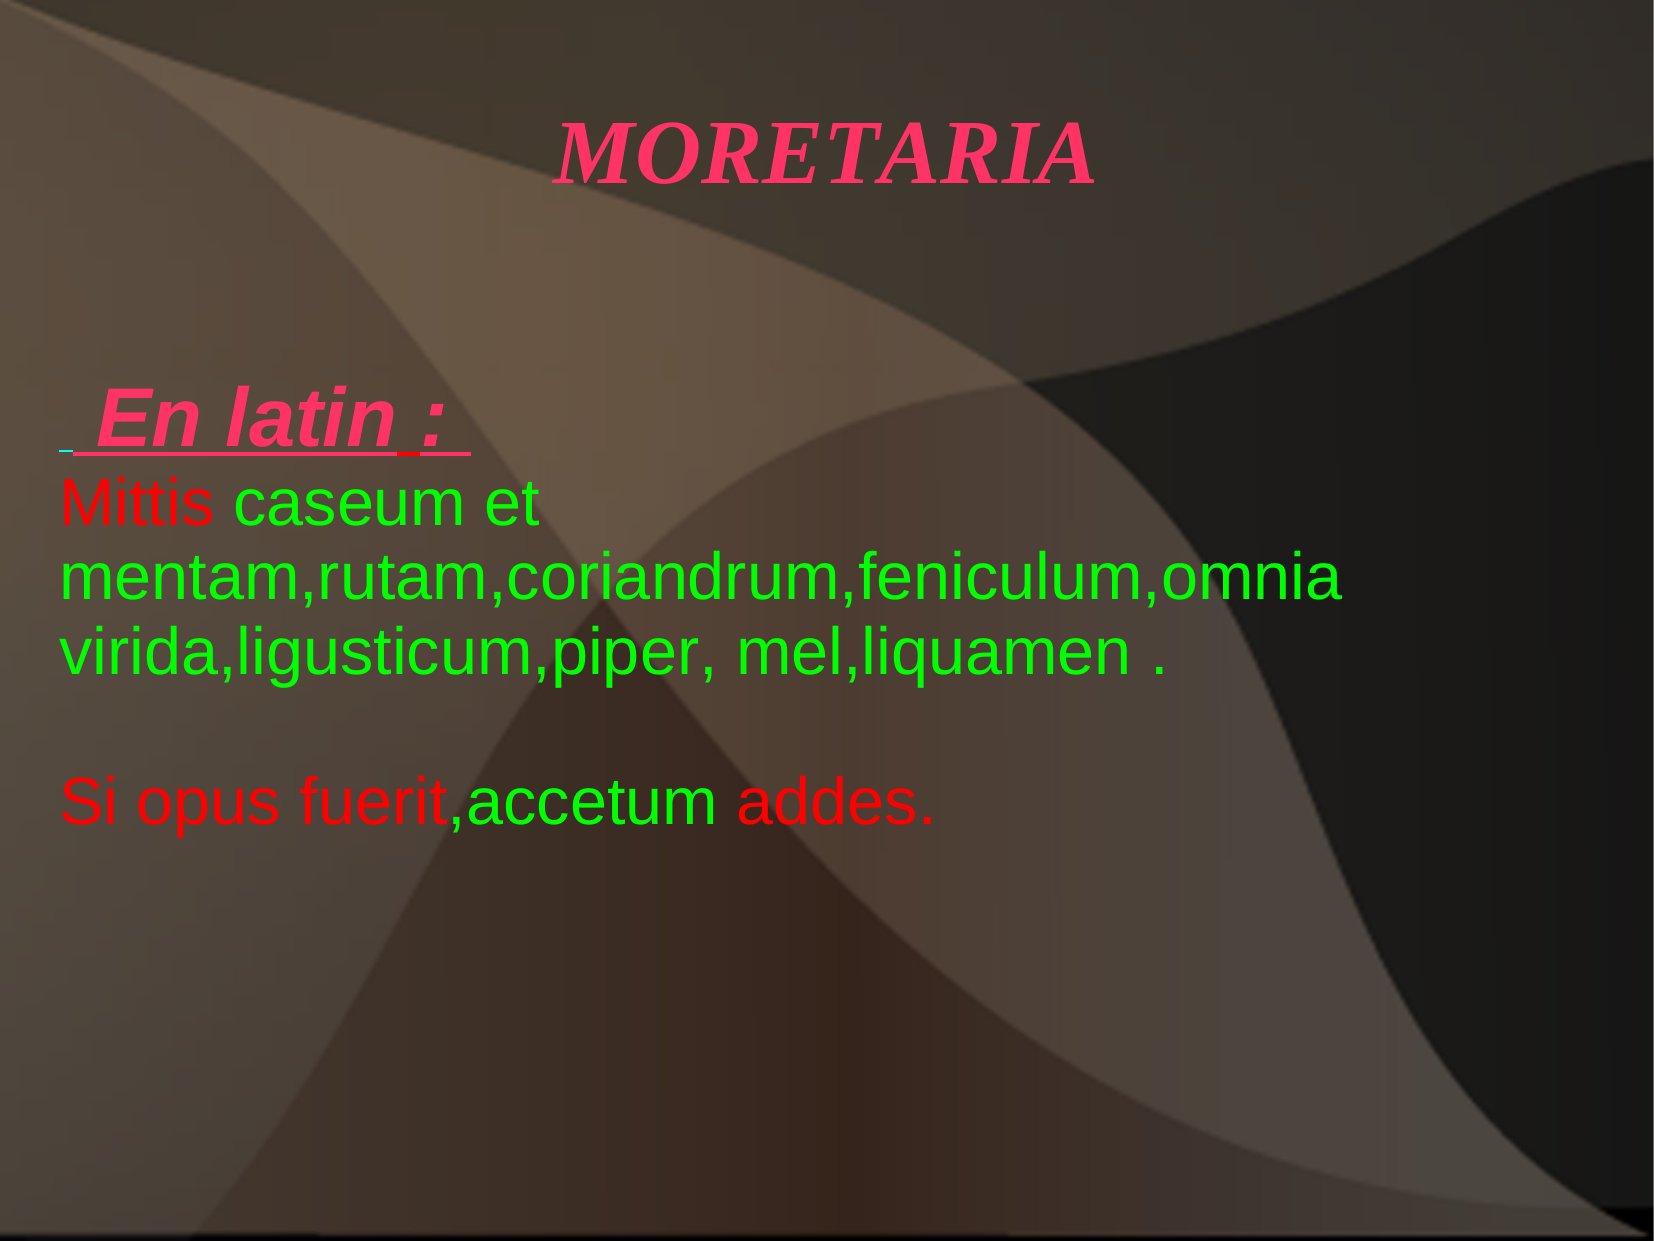

# MORETARIA
 En latin :
Mittis caseum et mentam,rutam,coriandrum,feniculum,omnia virida,ligusticum,piper, mel,liquamen .
Si opus fuerit,accetum addes.